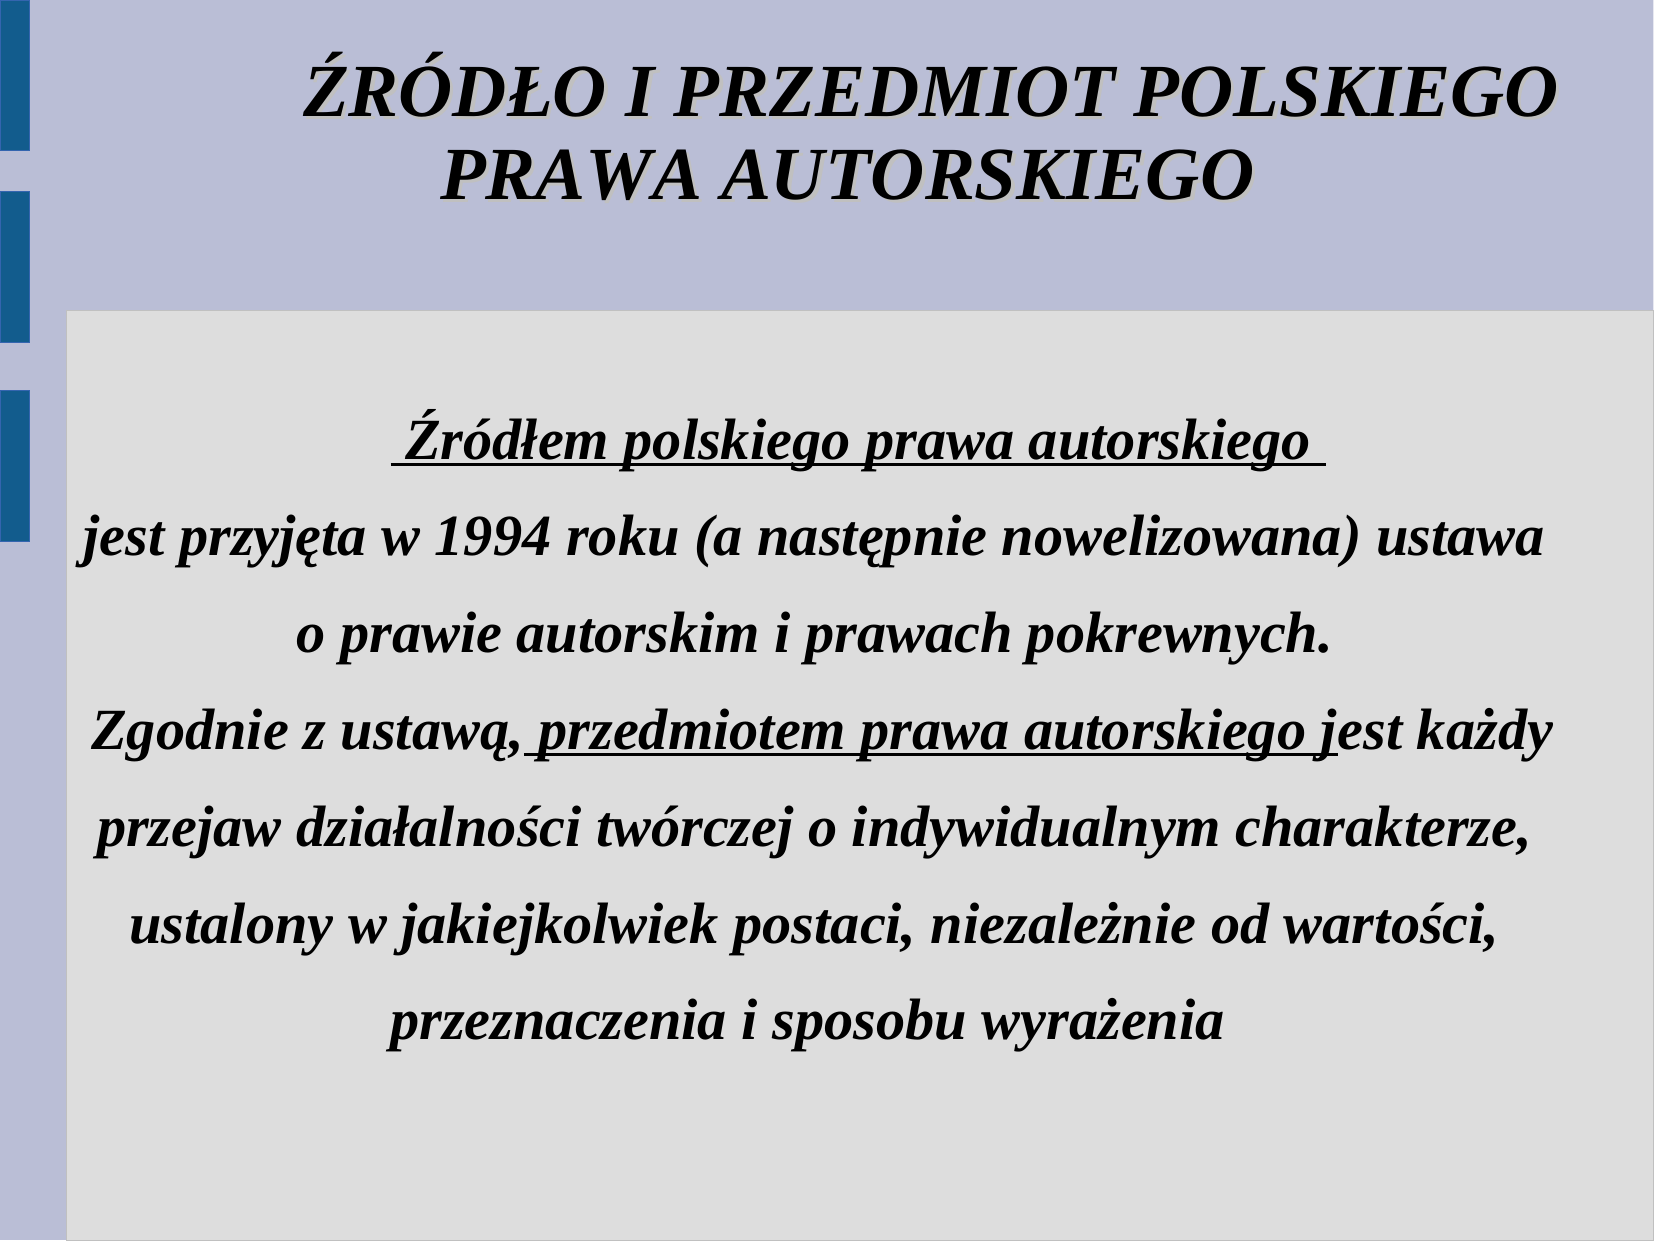

# ŹRÓDŁO I PRZEDMIOT POLSKIEGO PRAWA AUTORSKIEGO
 Źródłem polskiego prawa autorskiego
jest przyjęta w 1994 roku (a następnie nowelizowana) ustawa o prawie autorskim i prawach pokrewnych.
 Zgodnie z ustawą, przedmiotem prawa autorskiego jest każdy przejaw działalności twórczej o indywidualnym charakterze, ustalony w jakiejkolwiek postaci, niezależnie od wartości, przeznaczenia i sposobu wyrażenia